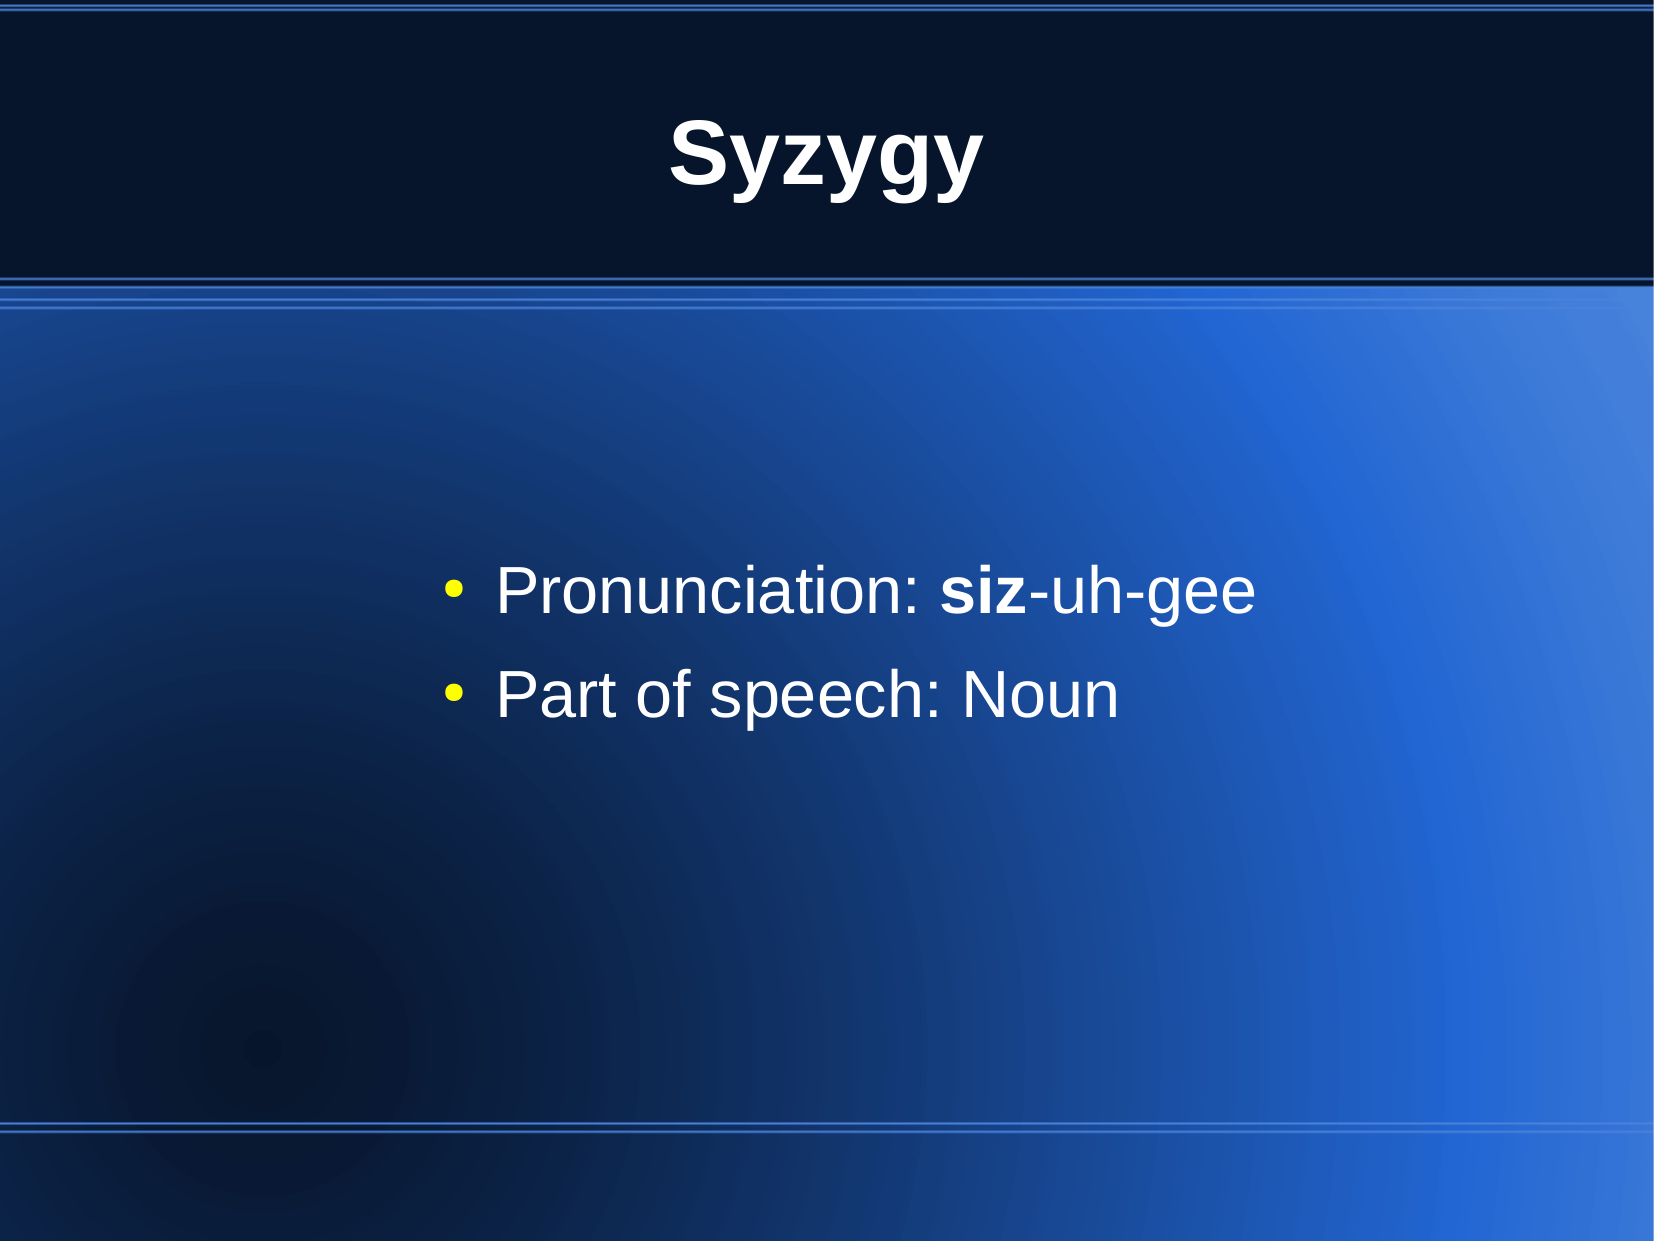

# Syzygy
Pronunciation: siz-uh-gee
Part of speech: Noun